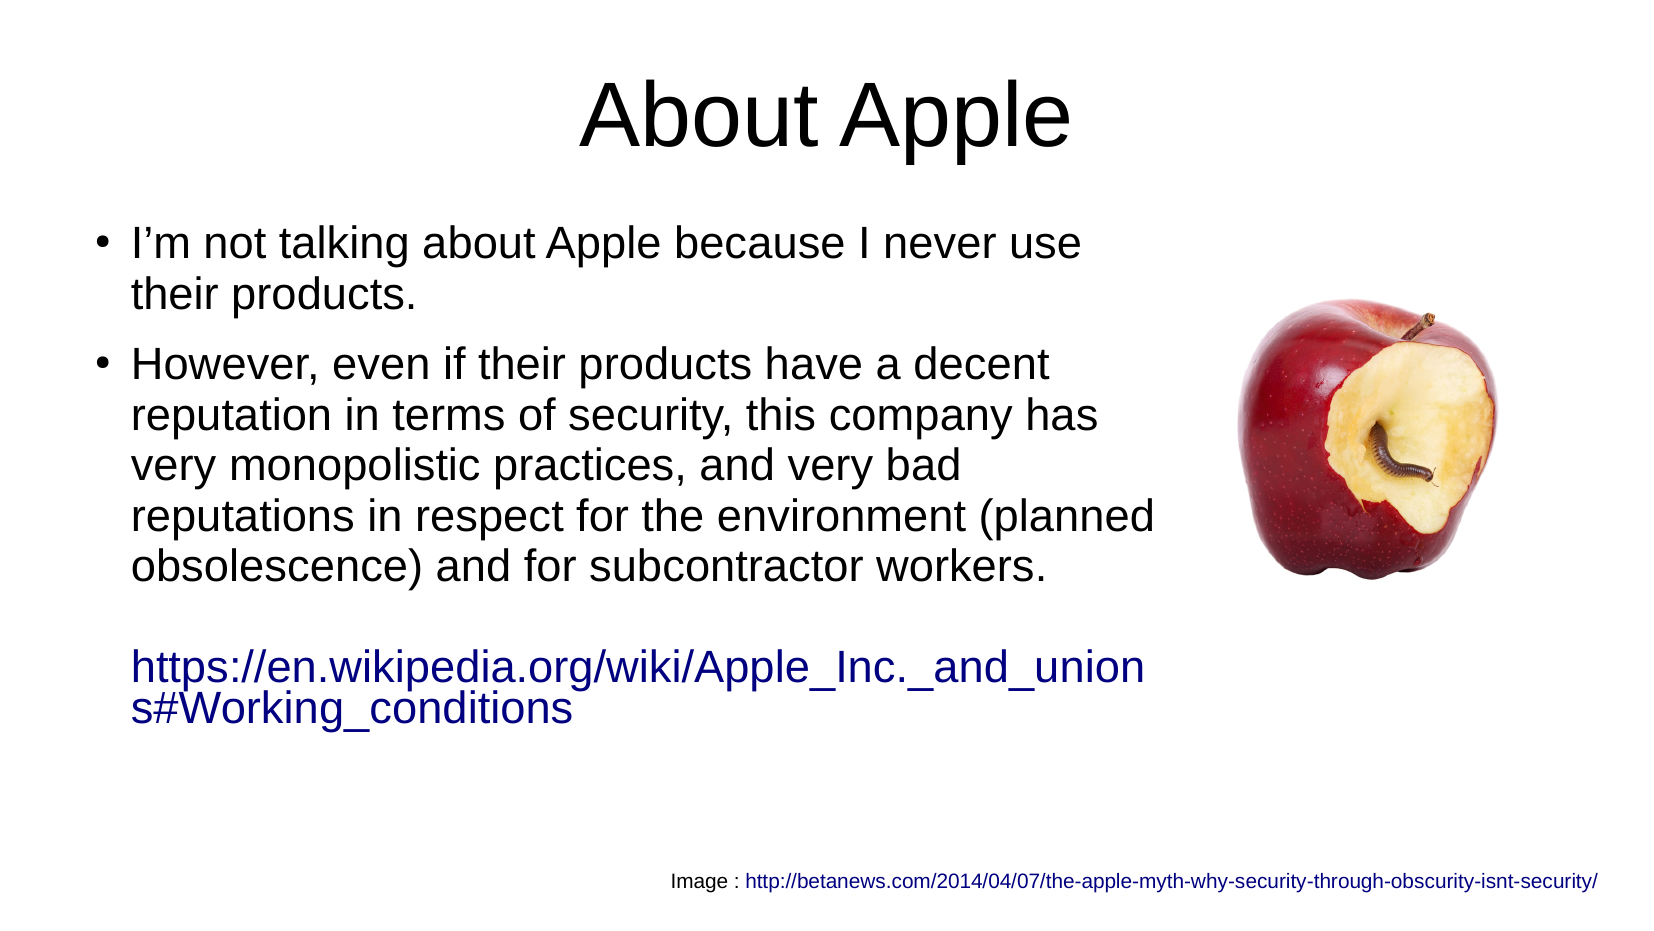

# About Apple
I’m not talking about Apple because I never use their products.
However, even if their products have a decent reputation in terms of security, this company has very monopolistic practices, and very bad reputations in respect for the environment (planned obsolescence) and for subcontractor workers.
https://en.wikipedia.org/wiki/Apple_Inc._and_unions#Working_conditions
Image : http://betanews.com/2014/04/07/the-apple-myth-why-security-through-obscurity-isnt-security/